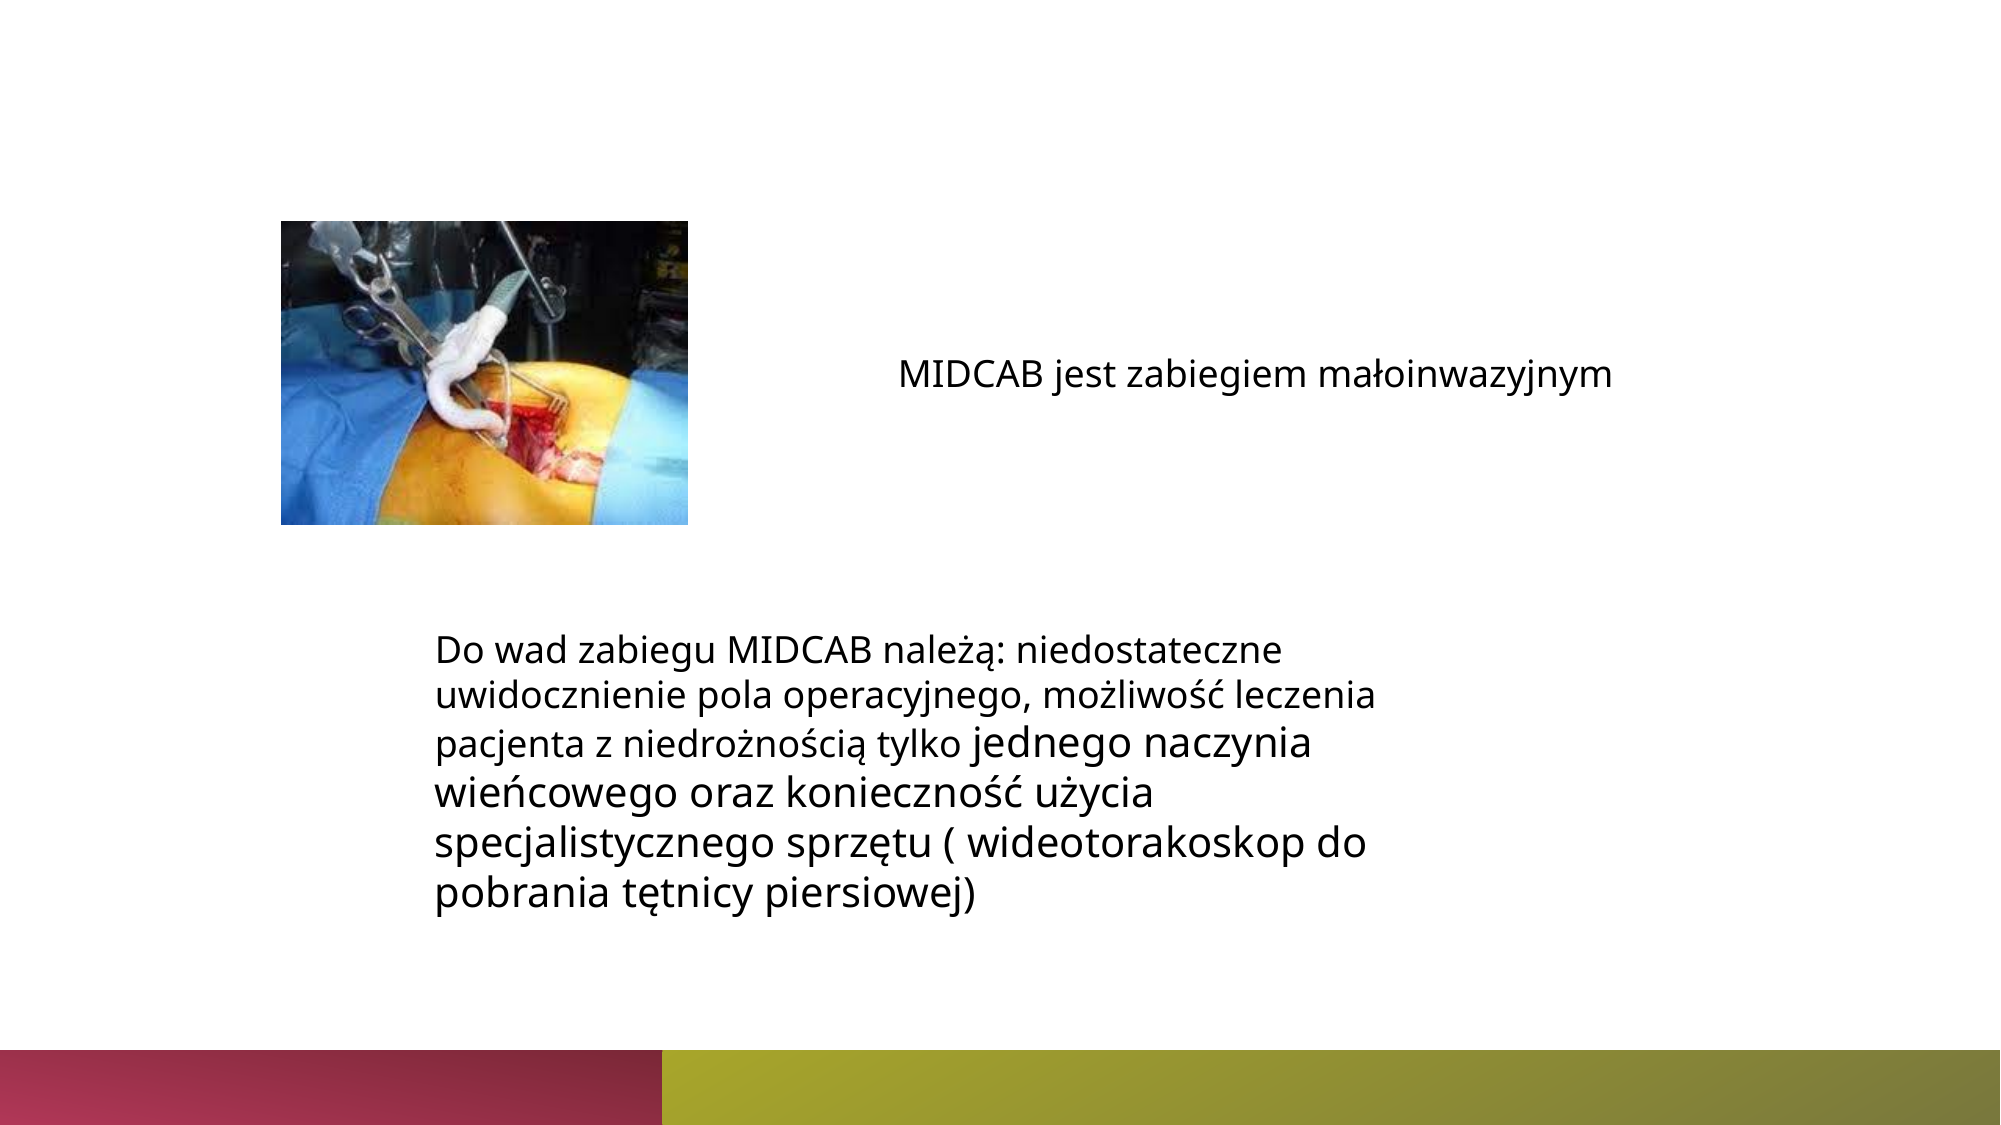

MIDCAB jest zabiegiem małoinwazyjnym
Do wad zabiegu MIDCAB należą: niedostateczne uwidocznienie pola operacyjnego, możliwość leczenia pacjenta z niedrożnością tylko jednego naczynia wieńcowego oraz konieczność użycia specjalistycznego sprzętu ( wideotorakoskop do pobrania tętnicy piersiowej)